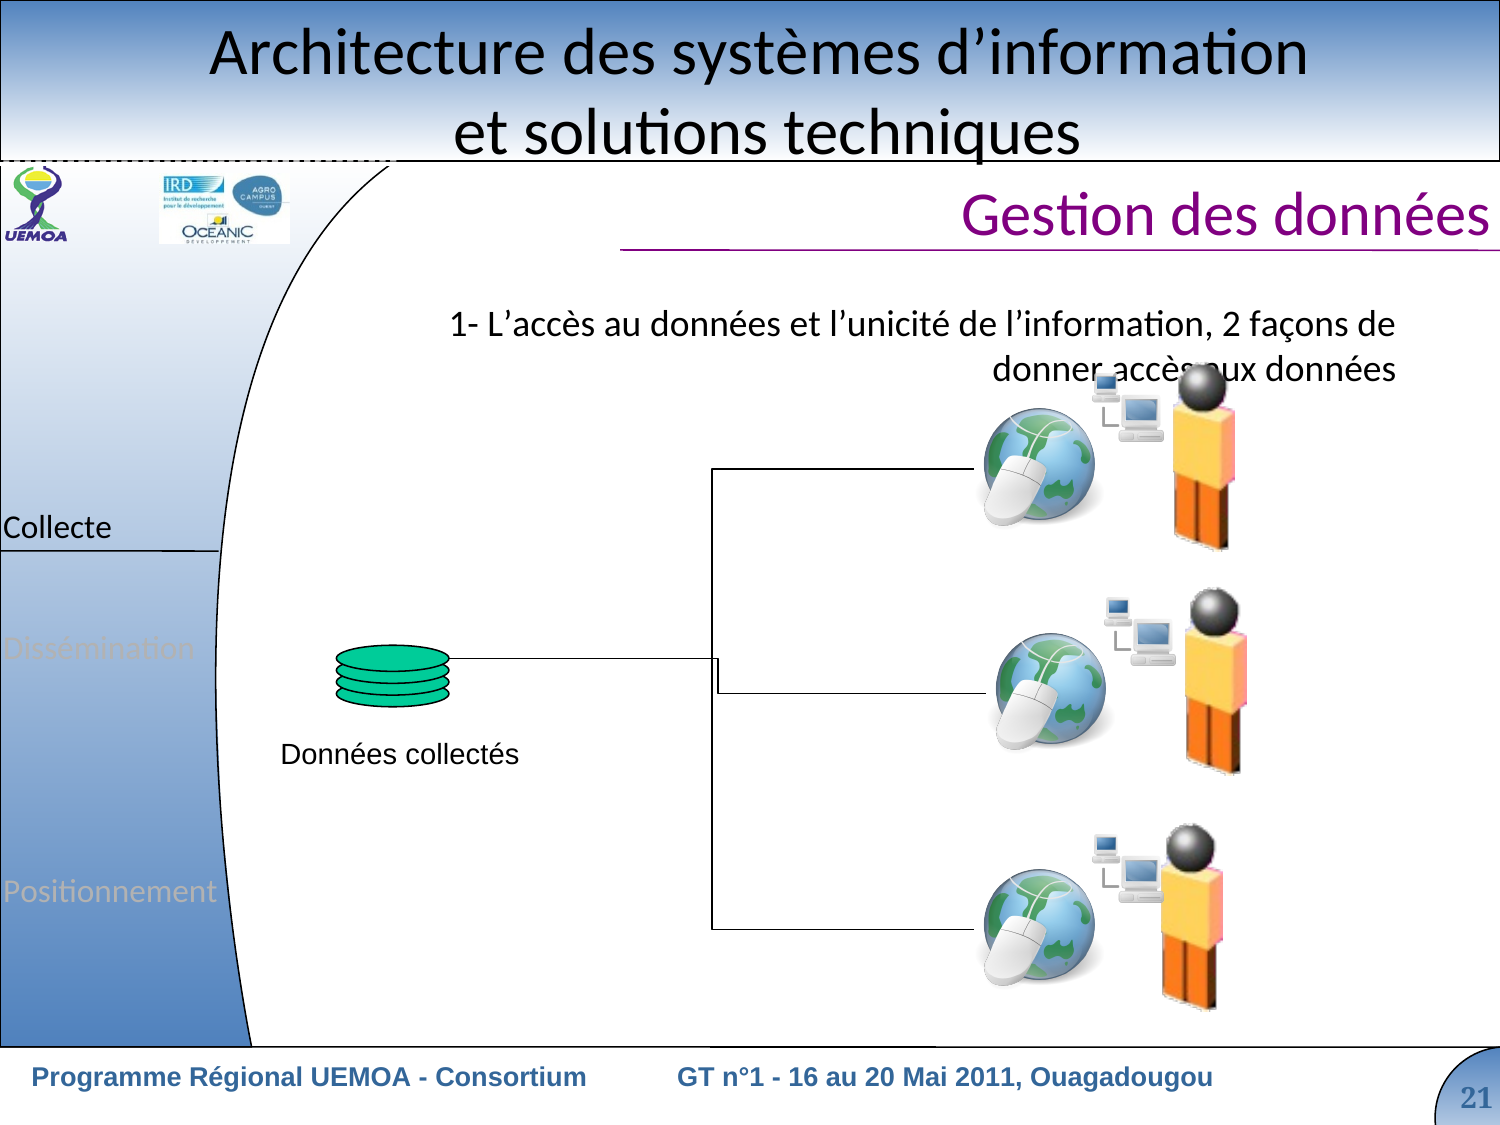

Architecture des systèmes d’information
et solutions techniques
Gestion des données
1- L’accès au données et l’unicité de l’information, 2 façons de donner accès aux données
Collecte
Dissémination
Positionnement
Données collectés